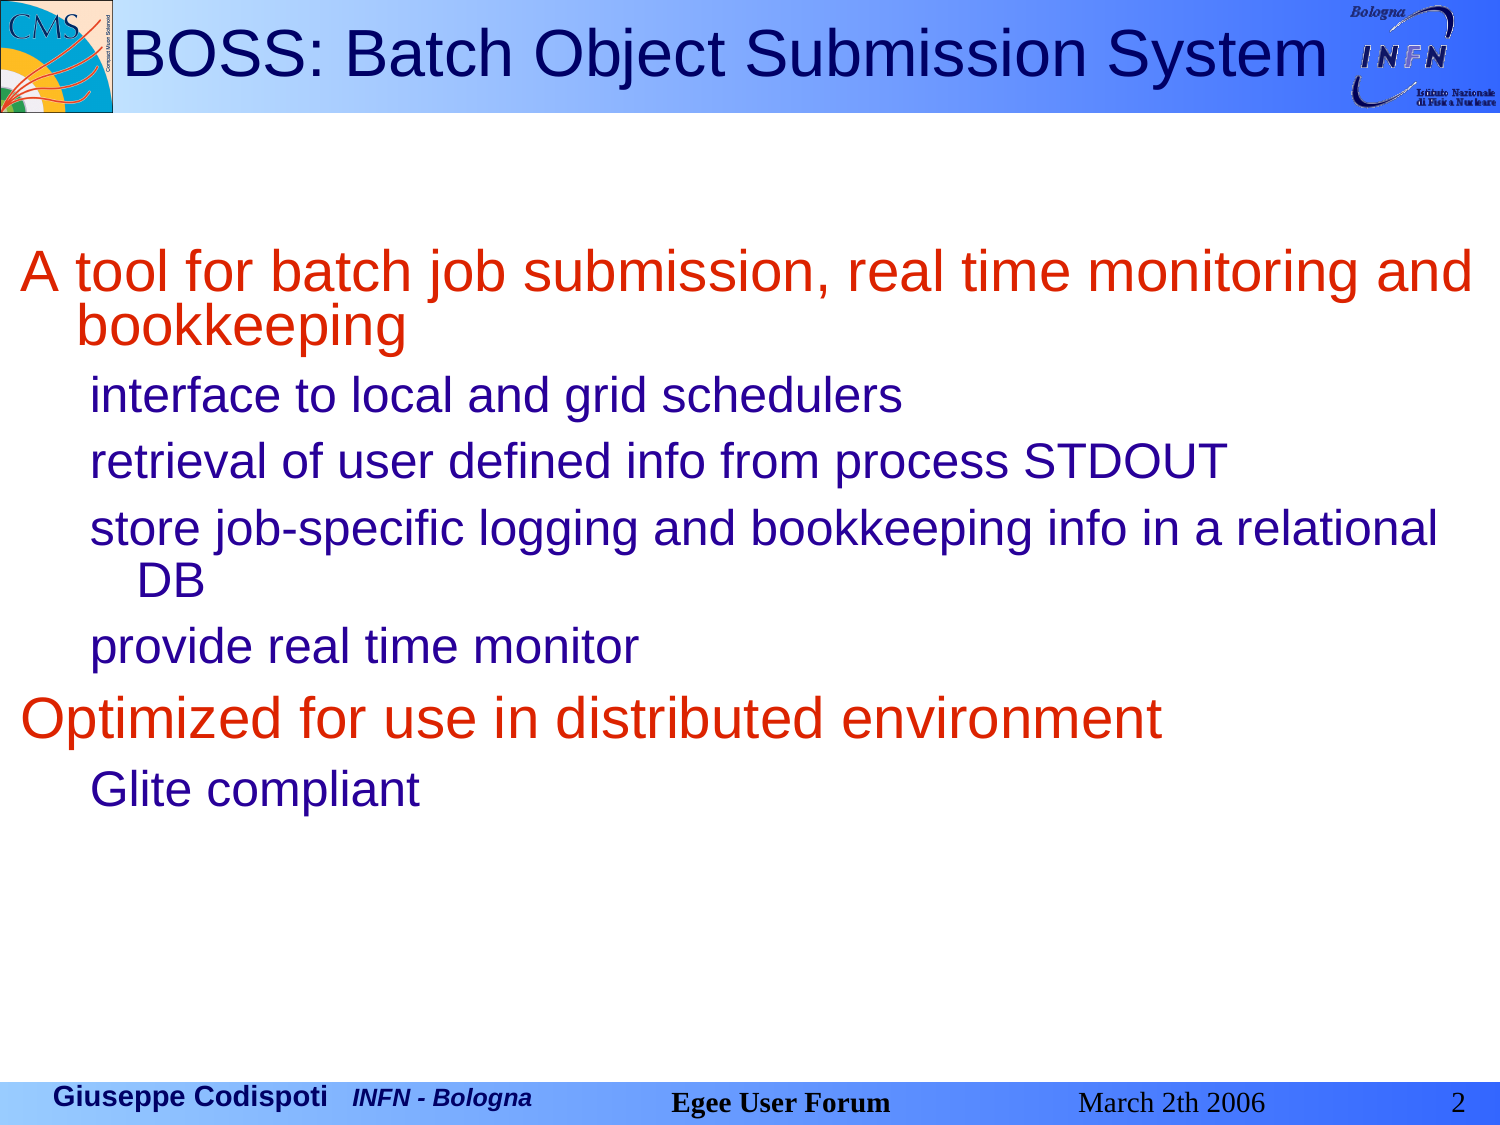

# BOSS: Batch Object Submission System
A tool for batch job submission, real time monitoring and bookkeeping
interface to local and grid schedulers
retrieval of user defined info from process STDOUT
store job-specific logging and bookkeeping info in a relational DB
provide real time monitor
Optimized for use in distributed environment
Glite compliant
Egee User Forum
March 2th 2006
2